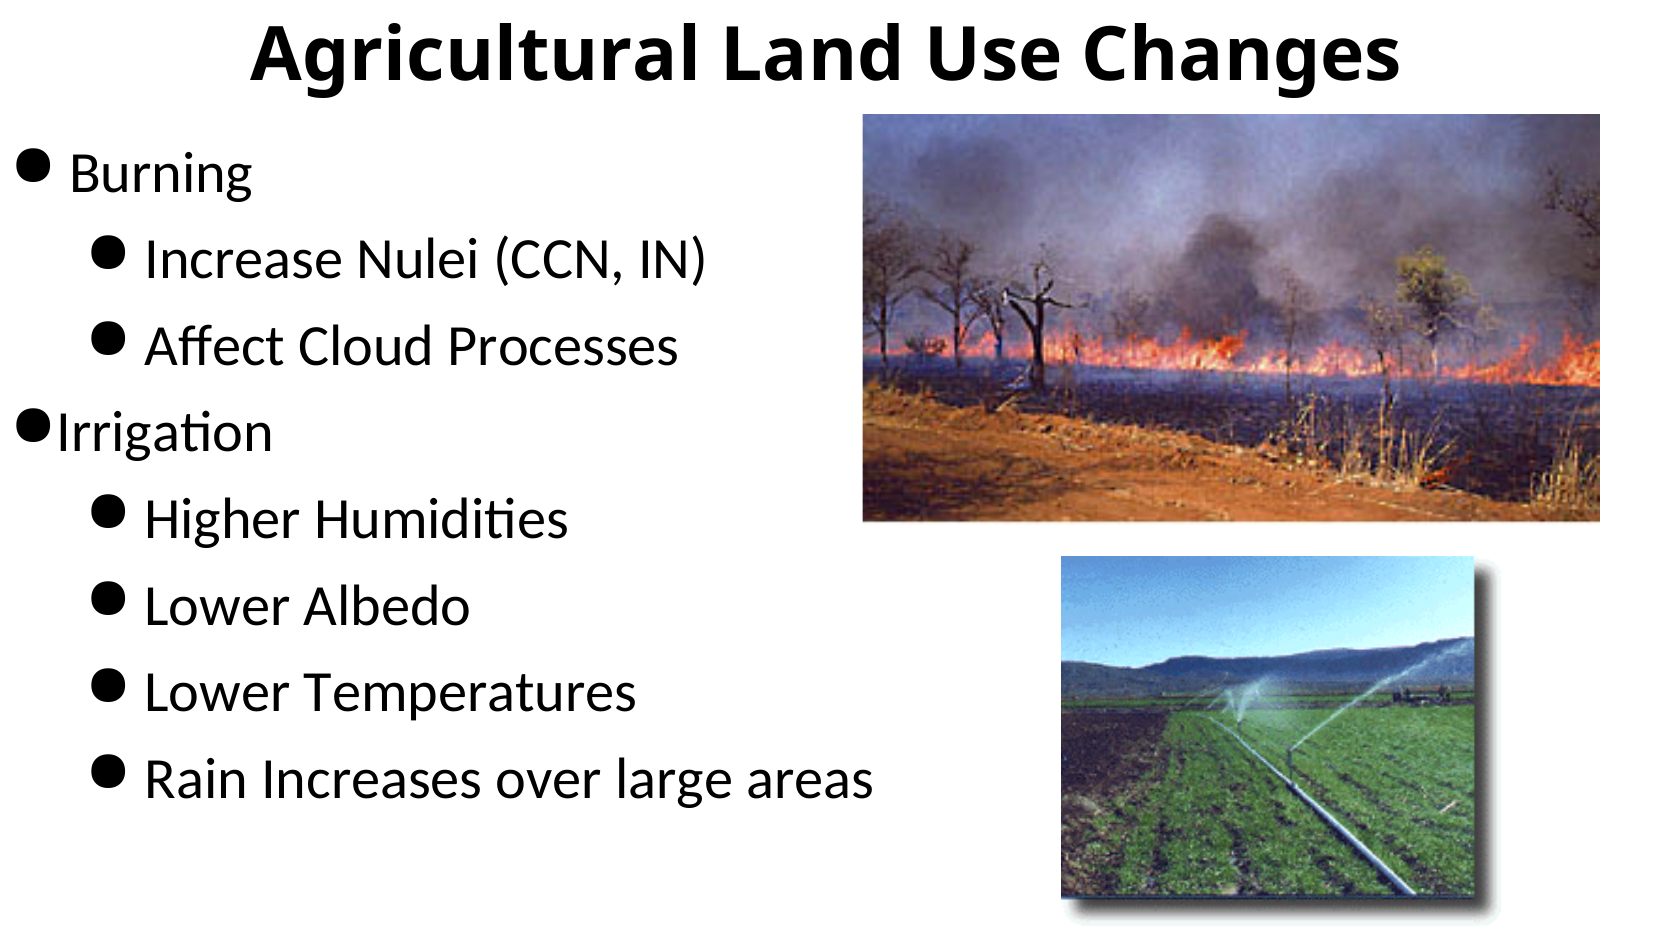

# Agricultural Land Use Changes
 Burning
 Increase Nulei (CCN, IN)
 Affect Cloud Processes
Irrigation
 Higher Humidities
 Lower Albedo
 Lower Temperatures
 Rain Increases over large areas